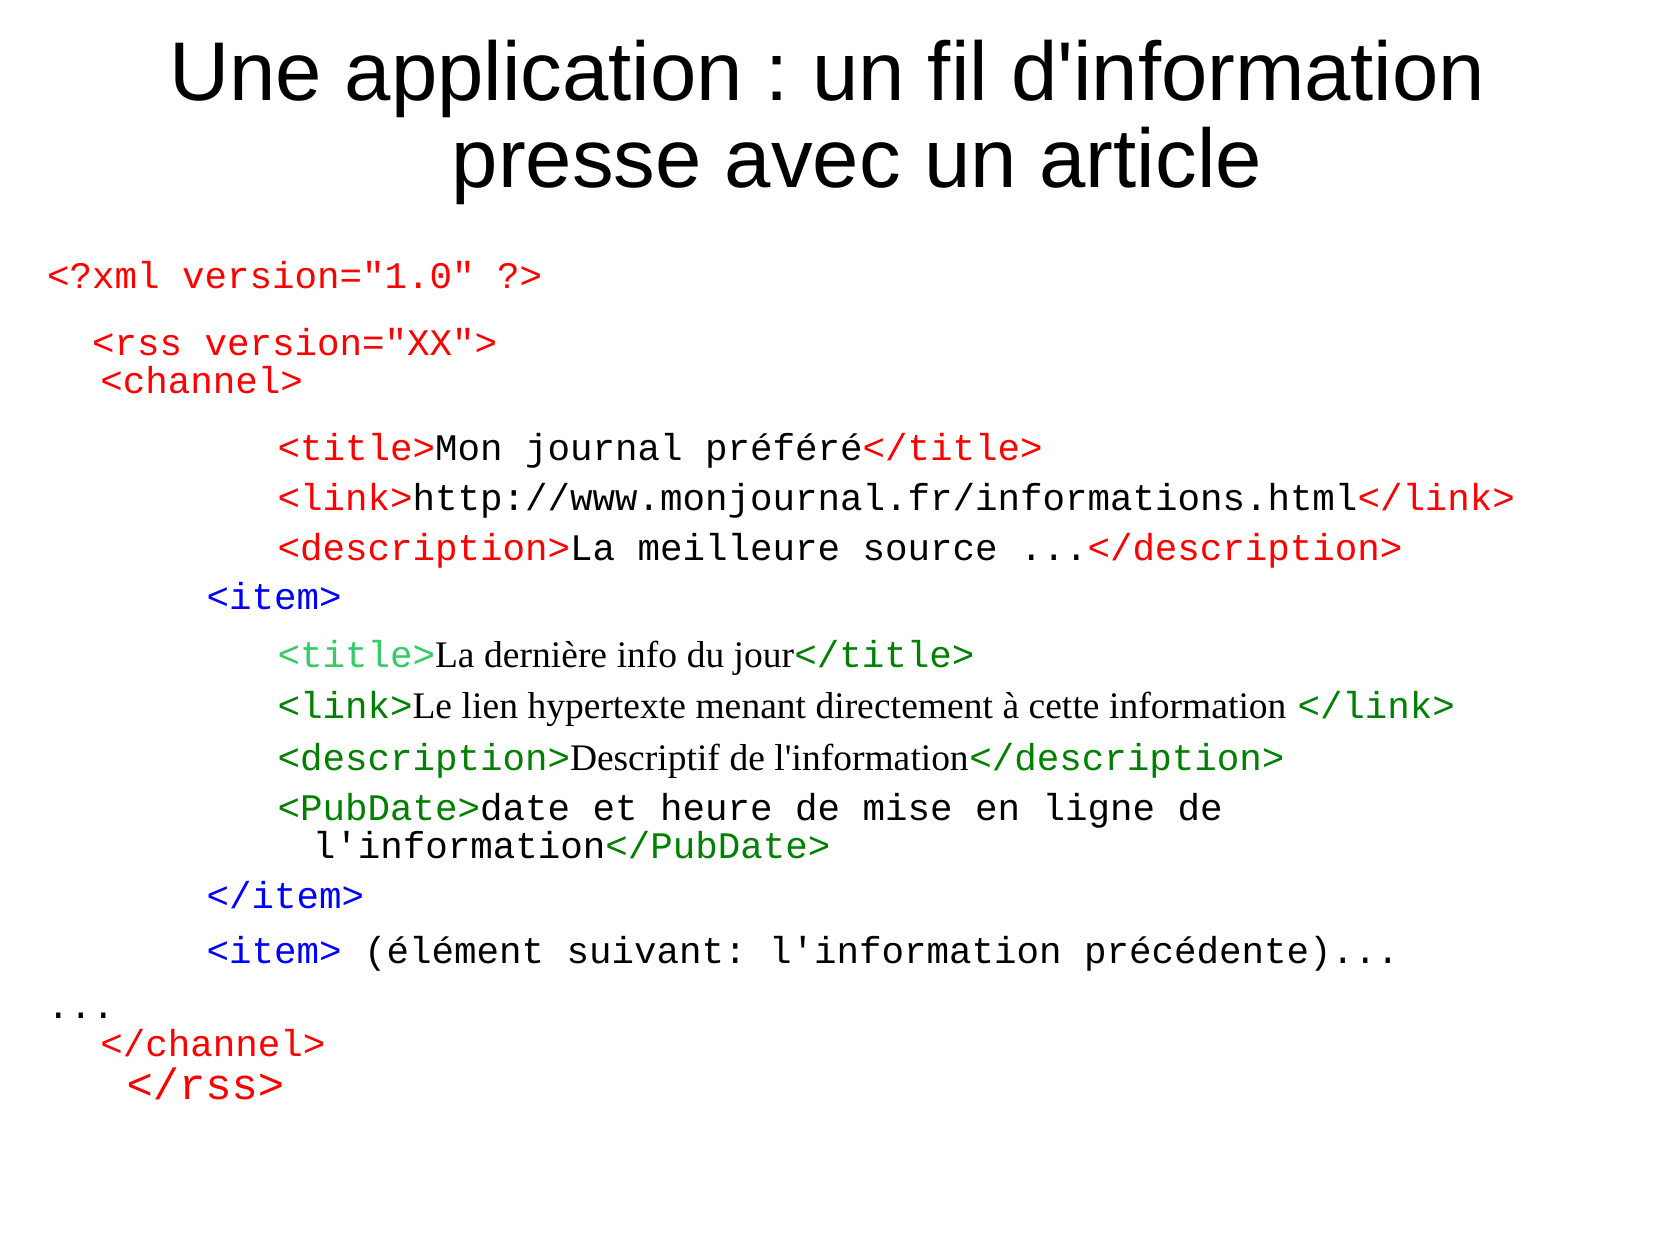

# Une application : un fil d'information presse avec un article
<?xml version="1.0" ?>
 <rss version="XX">
<channel>
<title>Mon journal préféré</title>
<link>http://www.monjournal.fr/informations.html</link>
<description>La meilleure source ...</description>
<item>
<title>La dernière info du jour</title>
<link>Le lien hypertexte menant directement à cette information </link>
<description>Descriptif de l'information</description>
<PubDate>date et heure de mise en ligne de l'information</PubDate>
</item>
<item> (élément suivant: l'information précédente)...
...
</channel>
 </rss>